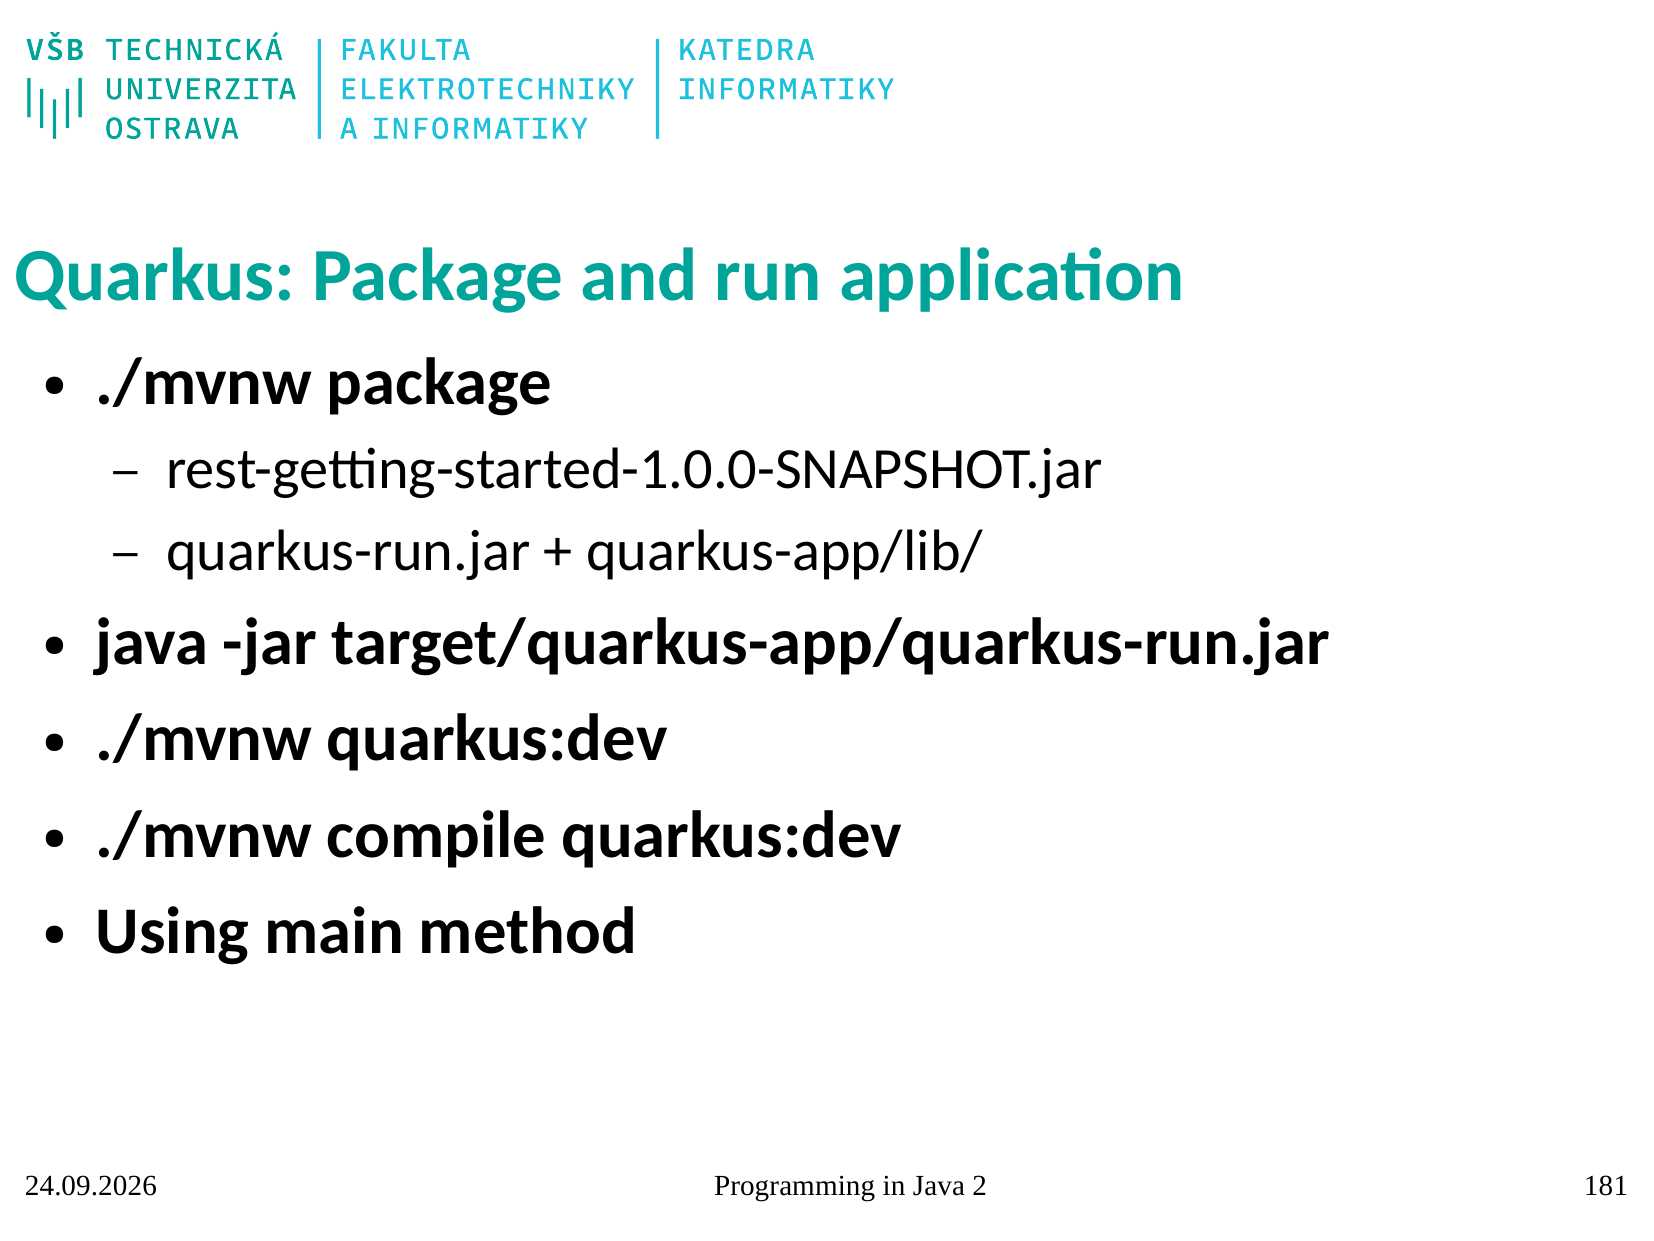

# Quarkus: Package and run application
./mvnw package
rest-getting-started-1.0.0-SNAPSHOT.jar
quarkus-run.jar + quarkus-app/lib/
java -jar target/quarkus-app/quarkus-run.jar
./mvnw quarkus:dev
./mvnw compile quarkus:dev
Using main method
Programming in Java 2
181